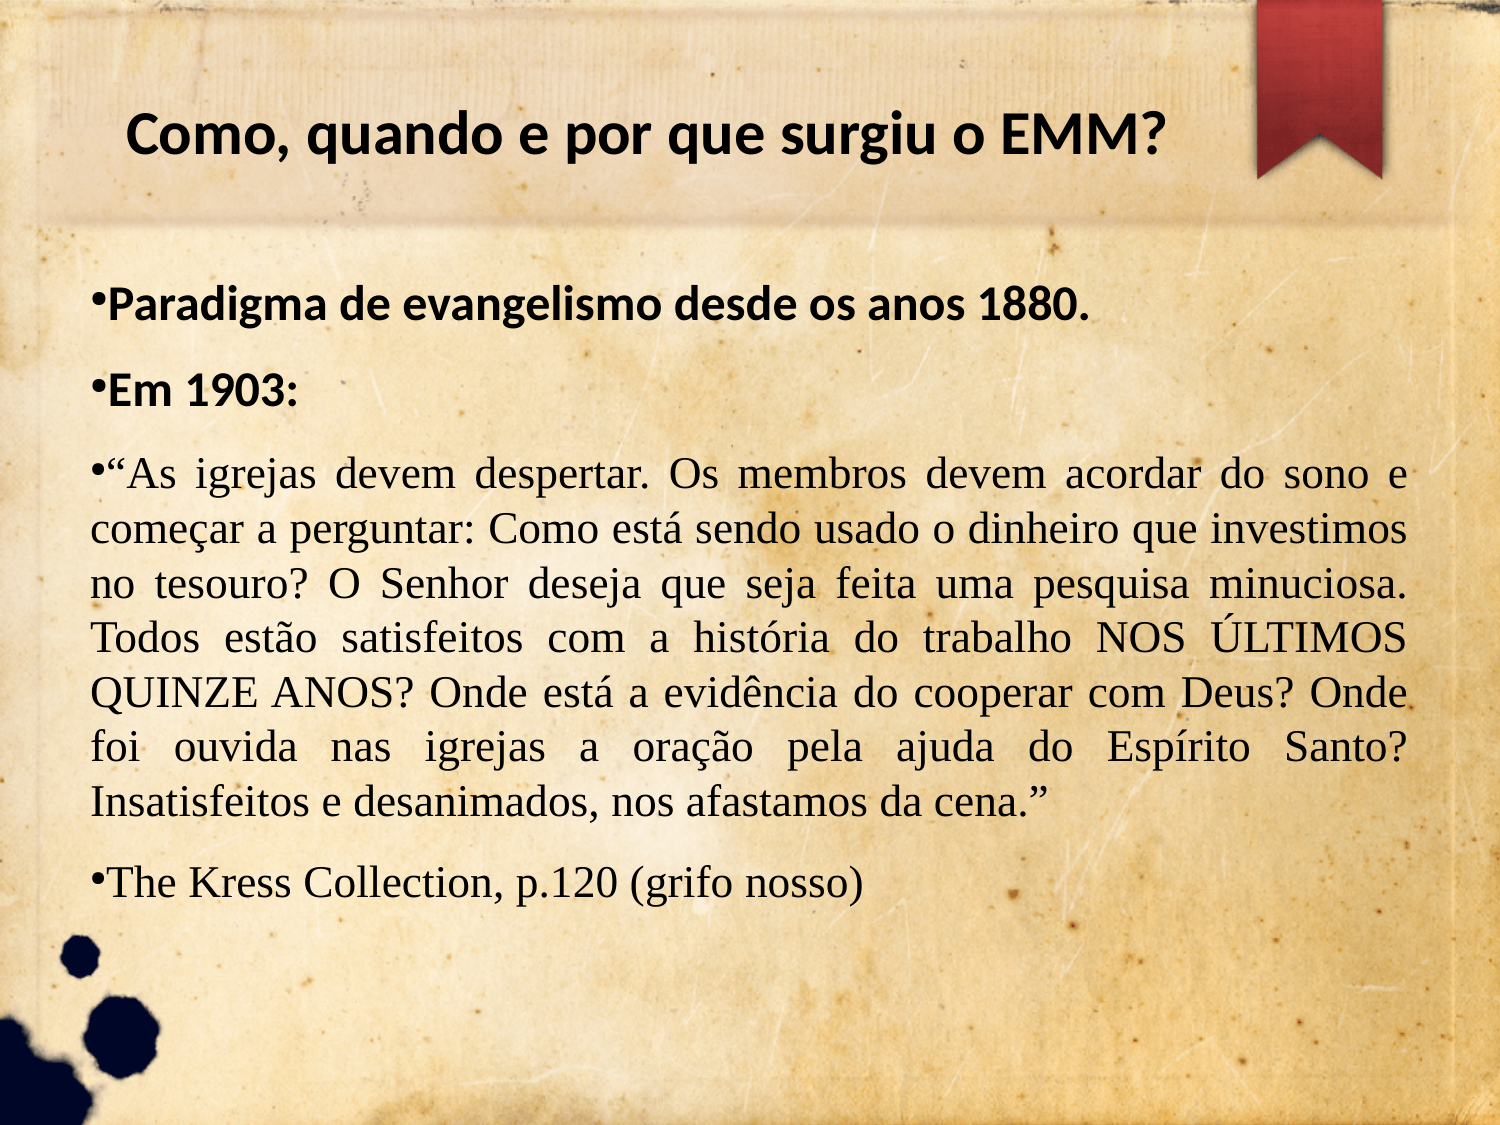

# Como, quando e por que surgiu o EMM?
Paradigma de evangelismo desde os anos 1880.
Em 1903:
“As igrejas devem despertar. Os membros devem acordar do sono e começar a perguntar: Como está sendo usado o dinheiro que investimos no tesouro? O Senhor deseja que seja feita uma pesquisa minuciosa. Todos estão satisfeitos com a história do trabalho NOS ÚLTIMOS QUINZE ANOS? Onde está a evidência do cooperar com Deus? Onde foi ouvida nas igrejas a oração pela ajuda do Espírito Santo? Insatisfeitos e desanimados, nos afastamos da cena.”
The Kress Collection, p.120 (grifo nosso)